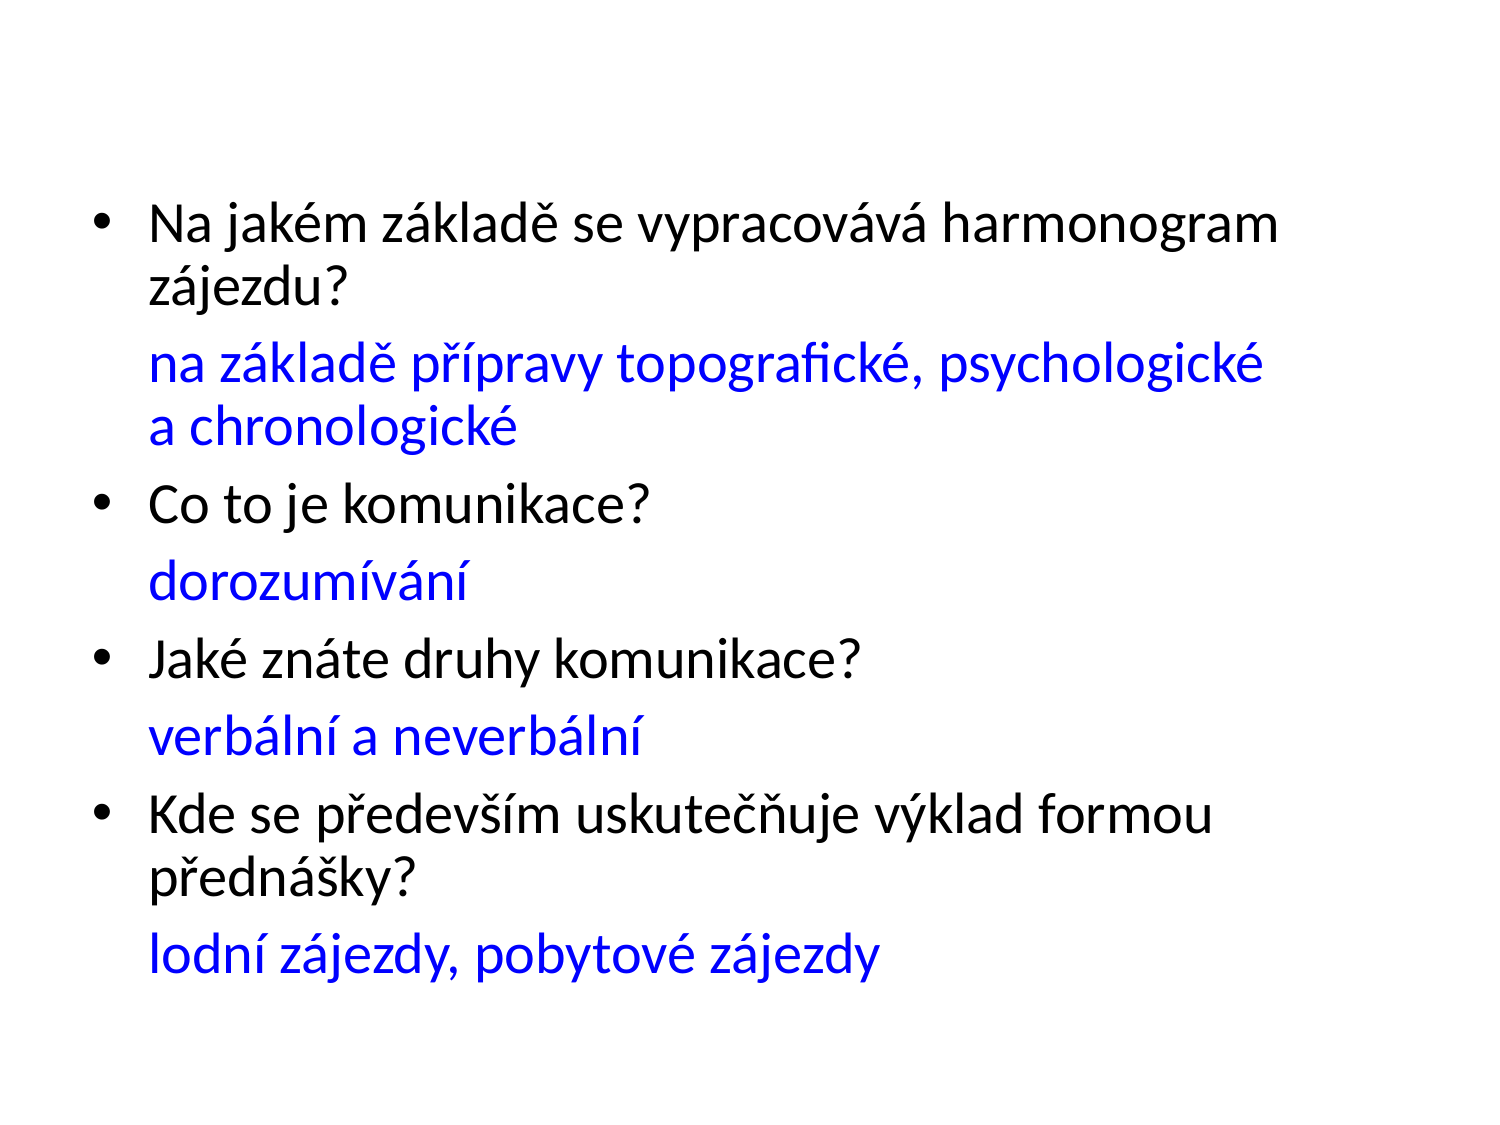

# Na jakém základě se vypracovává harmonogram zájezdu?
	na základě přípravy topografické, psychologické
a chronologické
Co to je komunikace?
	dorozumívání
Jaké znáte druhy komunikace?
	verbální a neverbální
Kde se především uskutečňuje výklad formou přednášky?
	lodní zájezdy, pobytové zájezdy